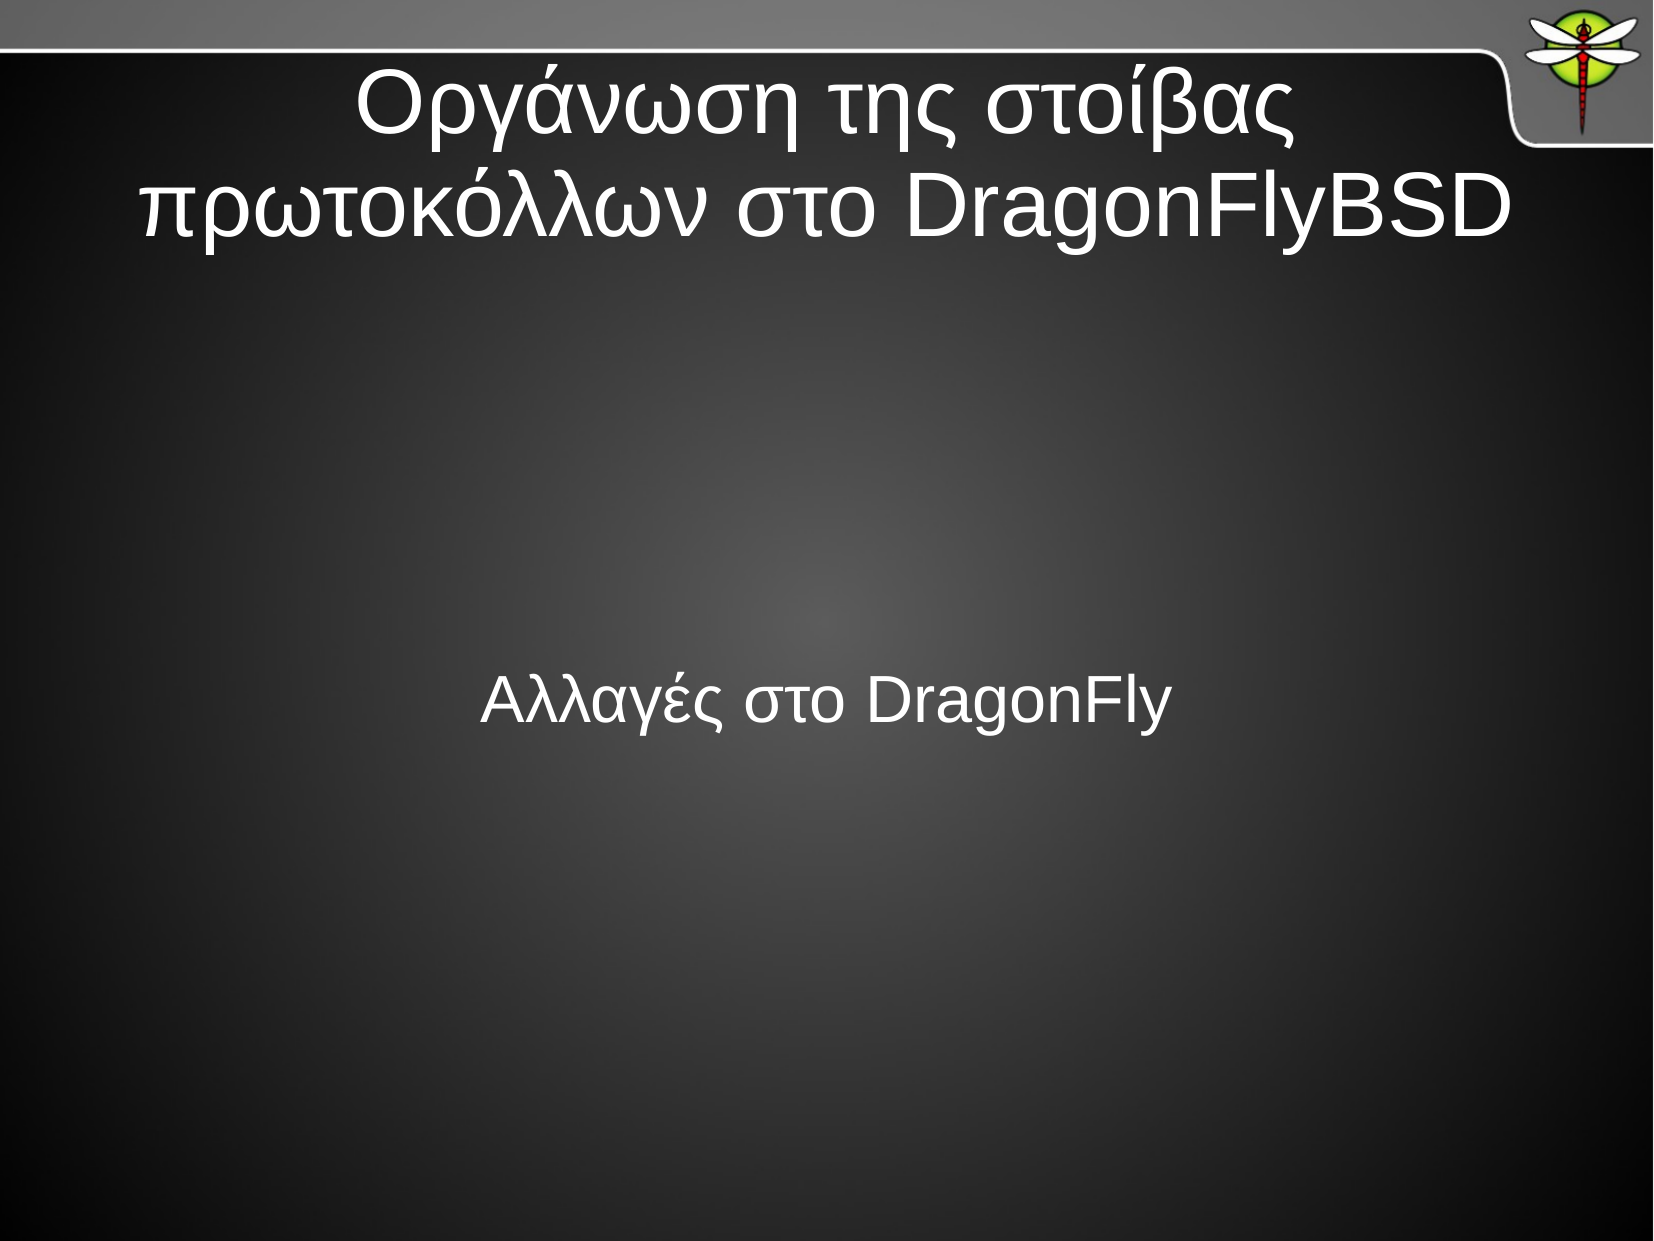

# Οργάνωση της στοίβας πρωτοκόλλων στο DragonFlyBSD
Αλλαγές στο DragonFly